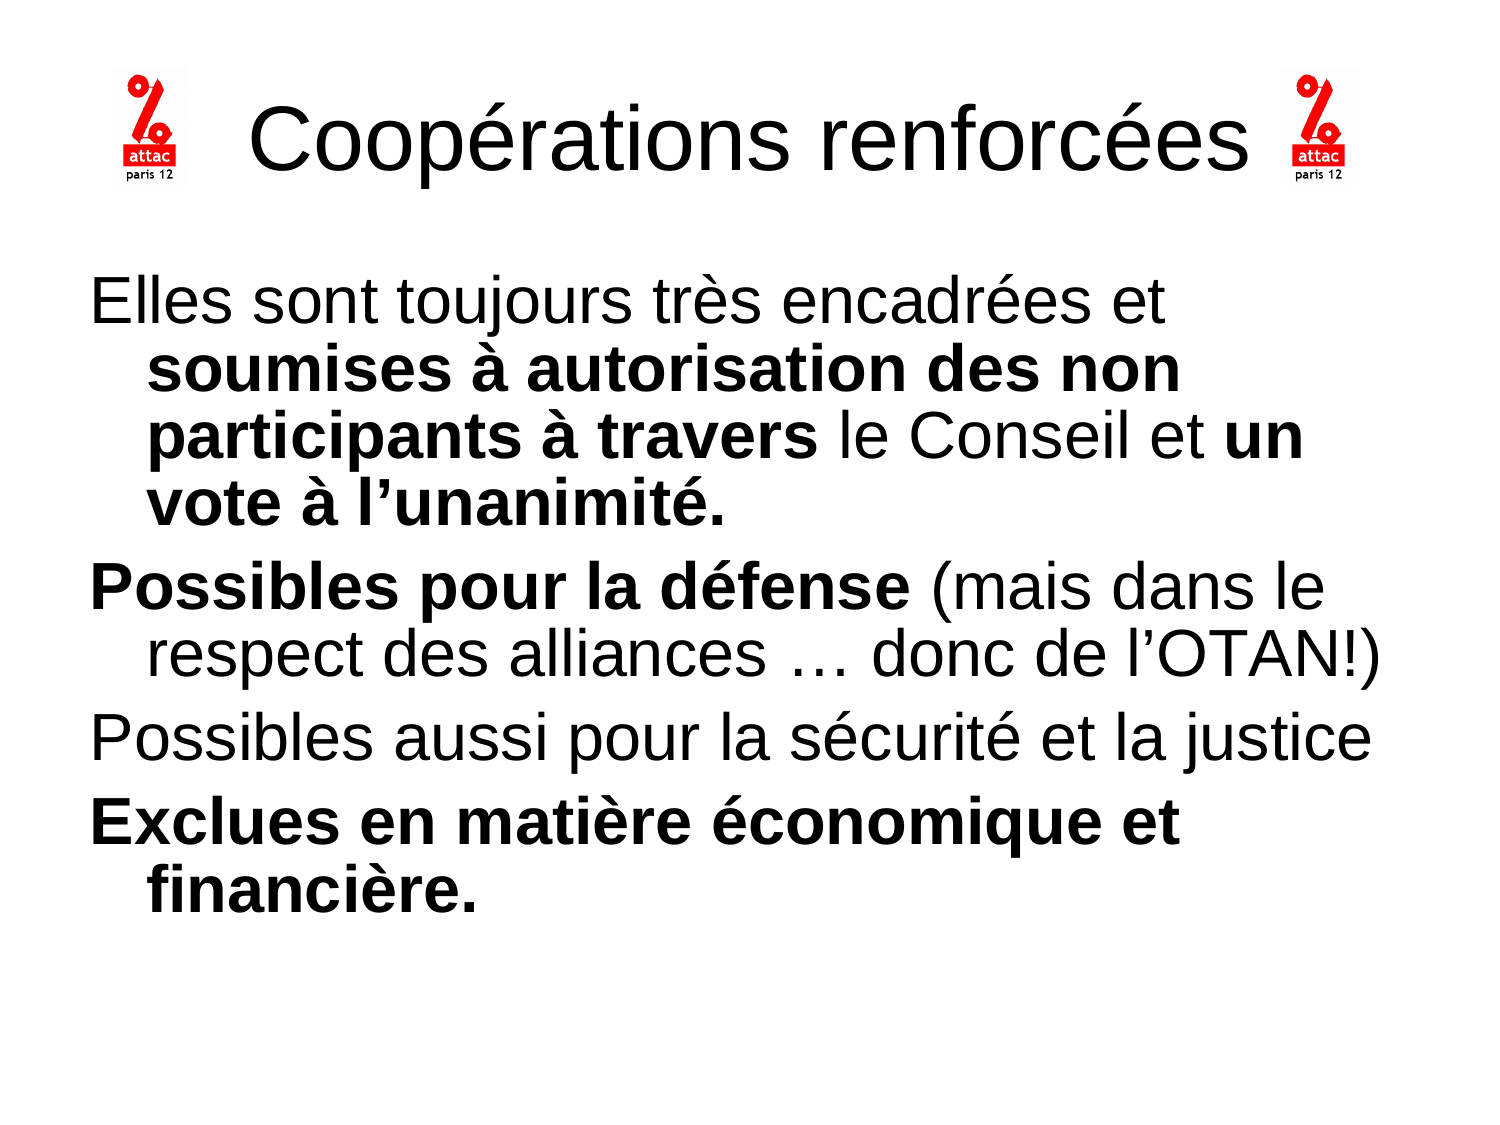

# Coopérations renforcées
Elles sont toujours très encadrées et soumises à autorisation des non participants à travers le Conseil et un vote à l’unanimité.
Possibles pour la défense (mais dans le respect des alliances … donc de l’OTAN!)
Possibles aussi pour la sécurité et la justice
Exclues en matière économique et financière.